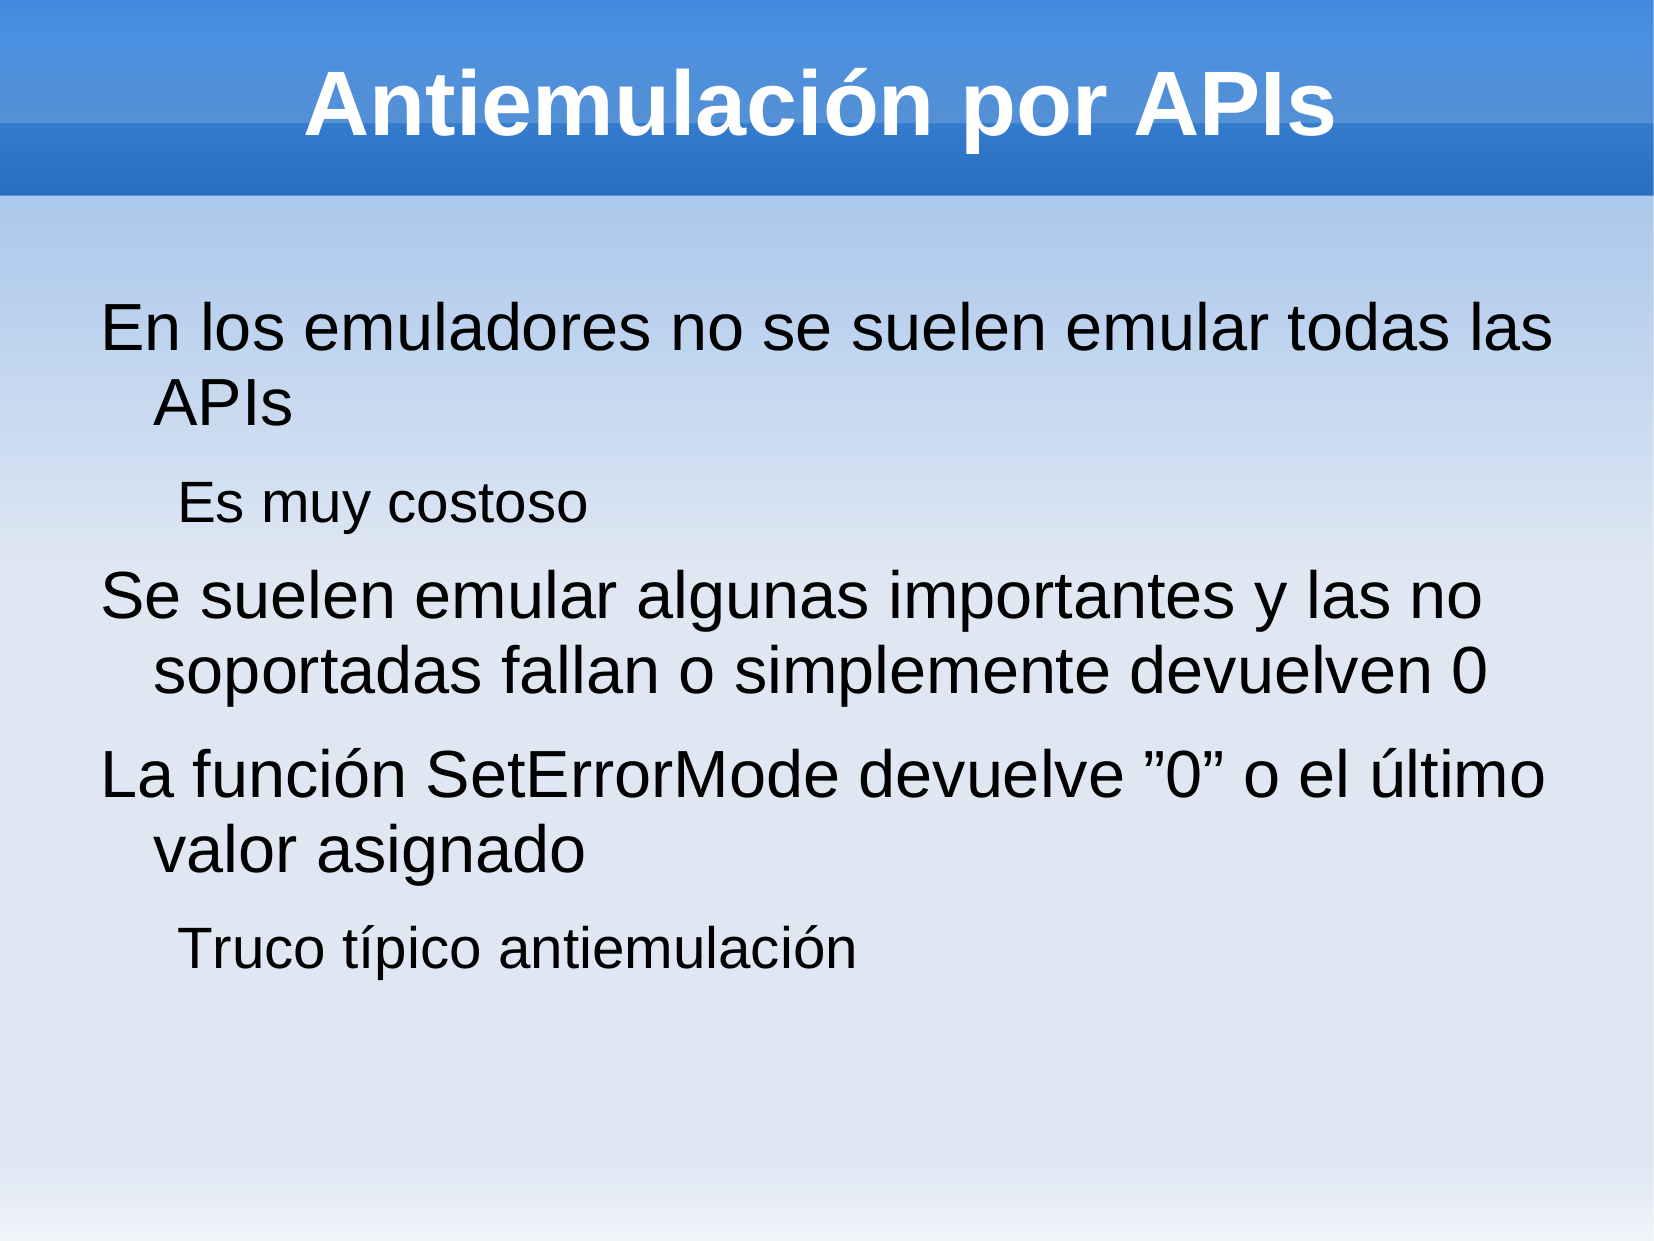

# Antiemulación por APIs
En los emuladores no se suelen emular todas las APIs
Es muy costoso
Se suelen emular algunas importantes y las no soportadas fallan o simplemente devuelven 0
La función SetErrorMode devuelve ”0” o el último valor asignado
Truco típico antiemulación